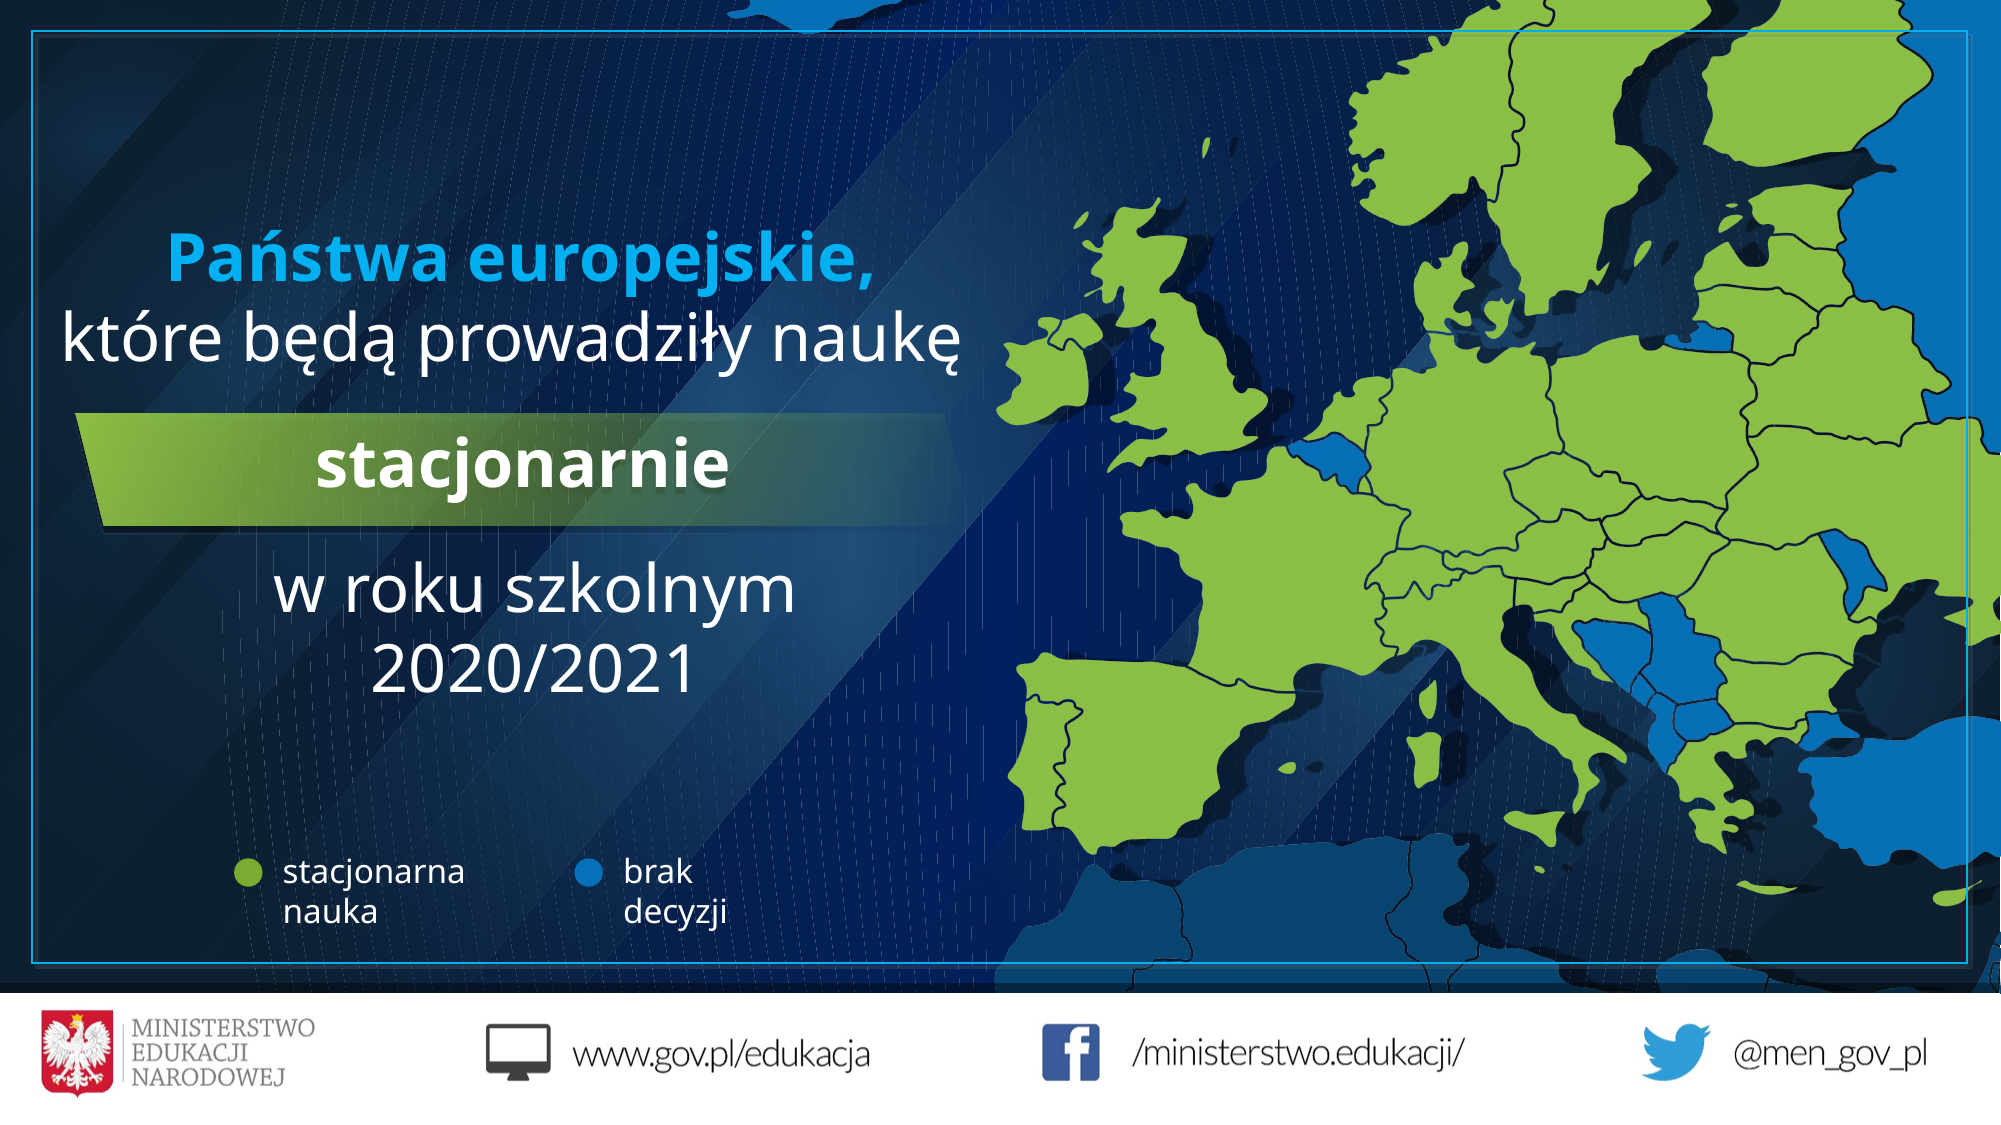

Państwa europejskie,
które będą prowadziły naukę
stacjonarnie
w roku szkolnym
2020/2021
stacjonarna nauka
brak decyzji